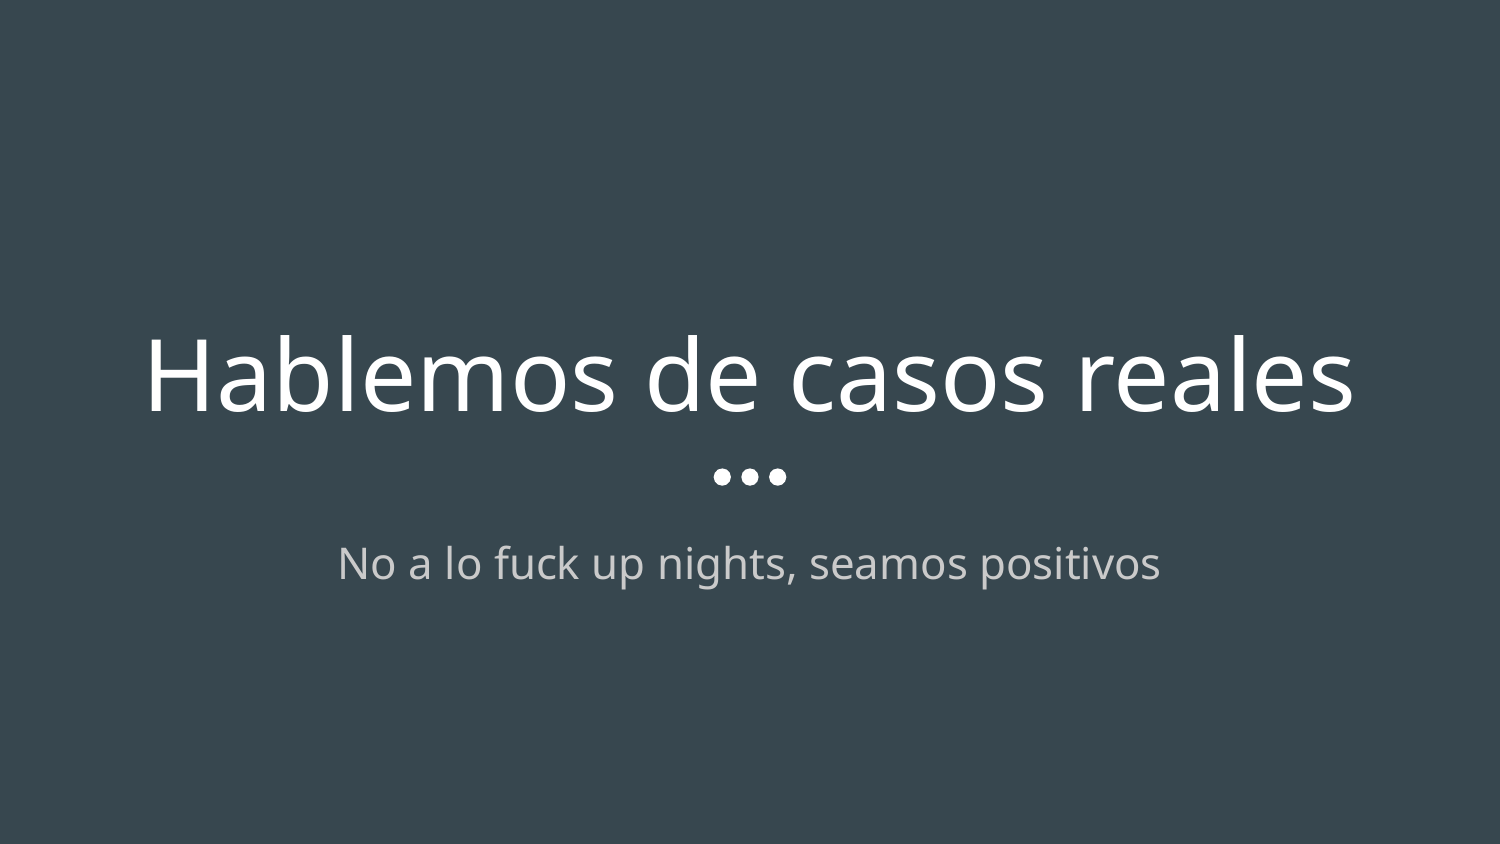

# Hablemos de casos reales
No a lo fuck up nights, seamos positivos